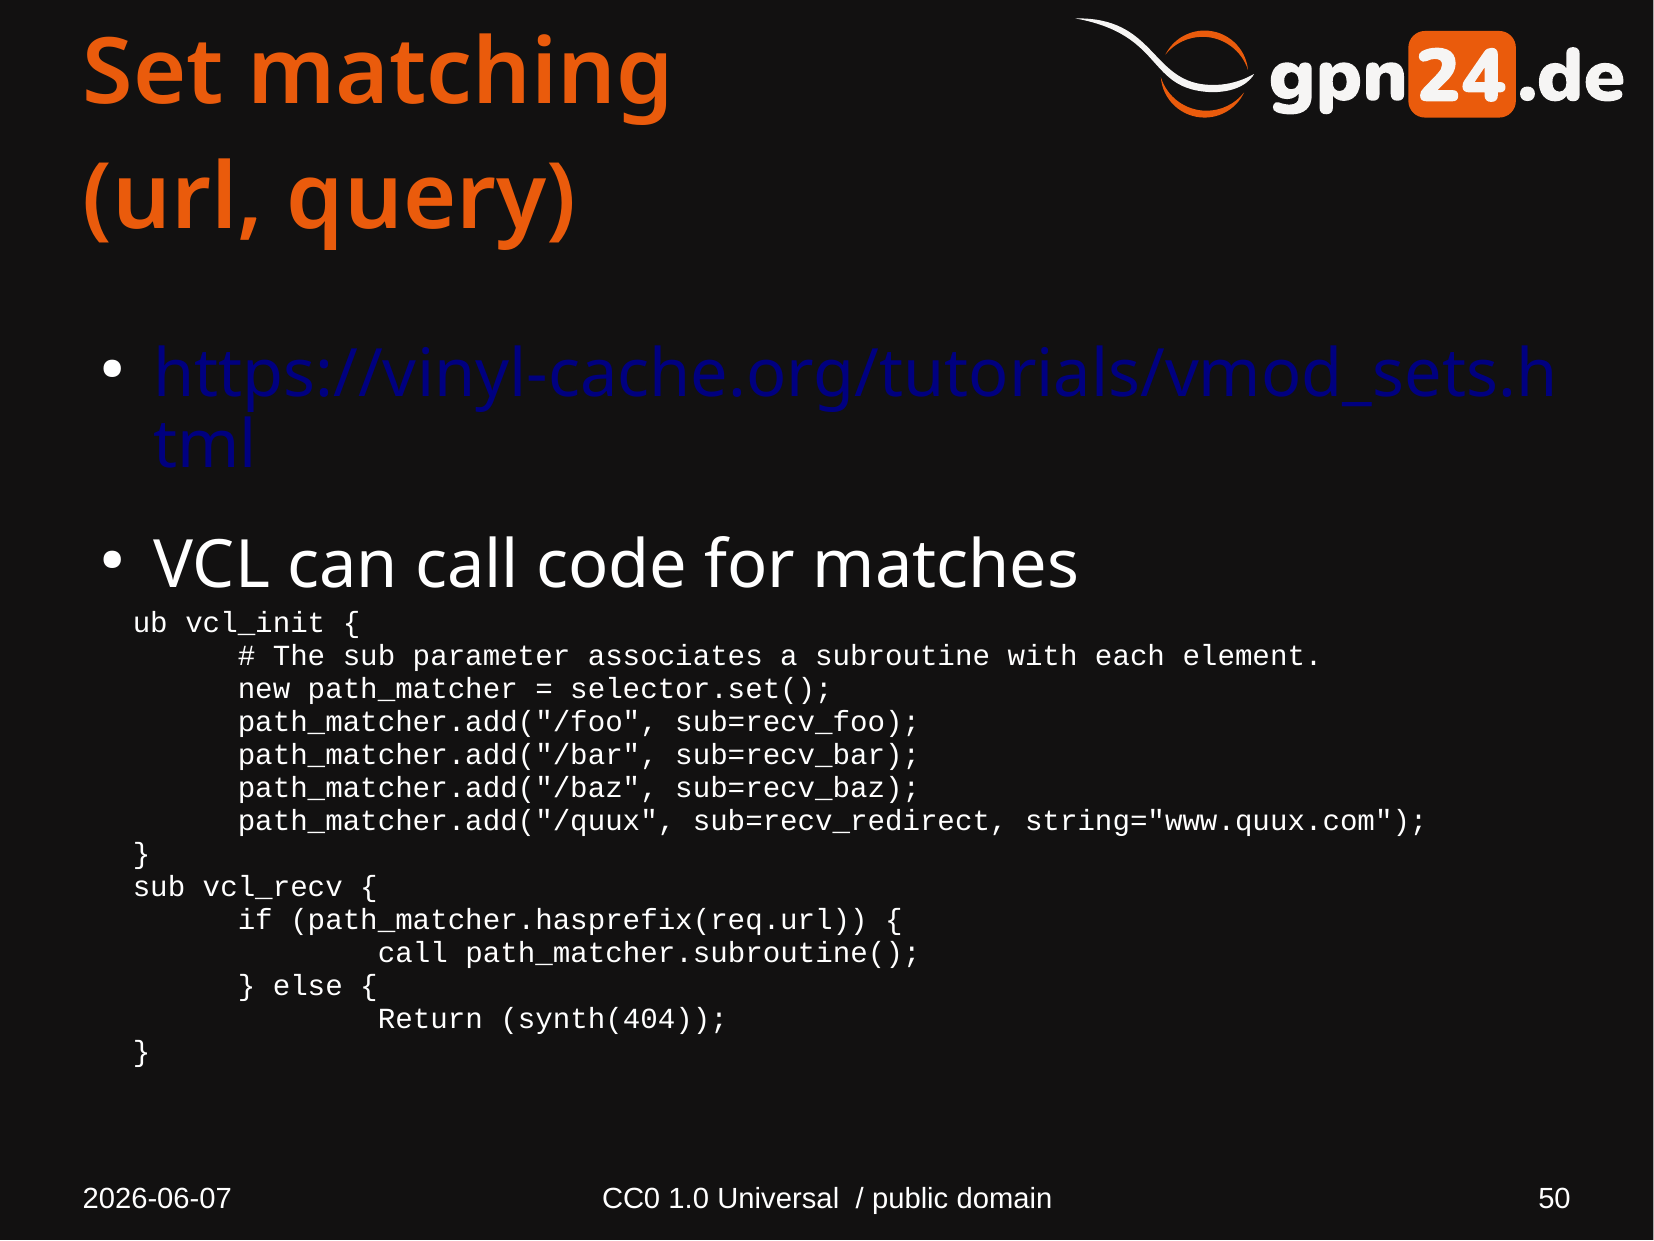

# Set matching (url, query)
https://vinyl-cache.org/tutorials/vmod_sets.html
VCL can call code for matches
ub vcl_init {
 # The sub parameter associates a subroutine with each element.
 new path_matcher = selector.set();
 path_matcher.add("/foo", sub=recv_foo);
 path_matcher.add("/bar", sub=recv_bar);
 path_matcher.add("/baz", sub=recv_baz);
 path_matcher.add("/quux", sub=recv_redirect, string="www.quux.com");
}
sub vcl_recv {
 if (path_matcher.hasprefix(req.url)) {
 call path_matcher.subroutine();
 } else {
 Return (synth(404));
}
2026-06-07
CC0 1.0 Universal / public domain
50